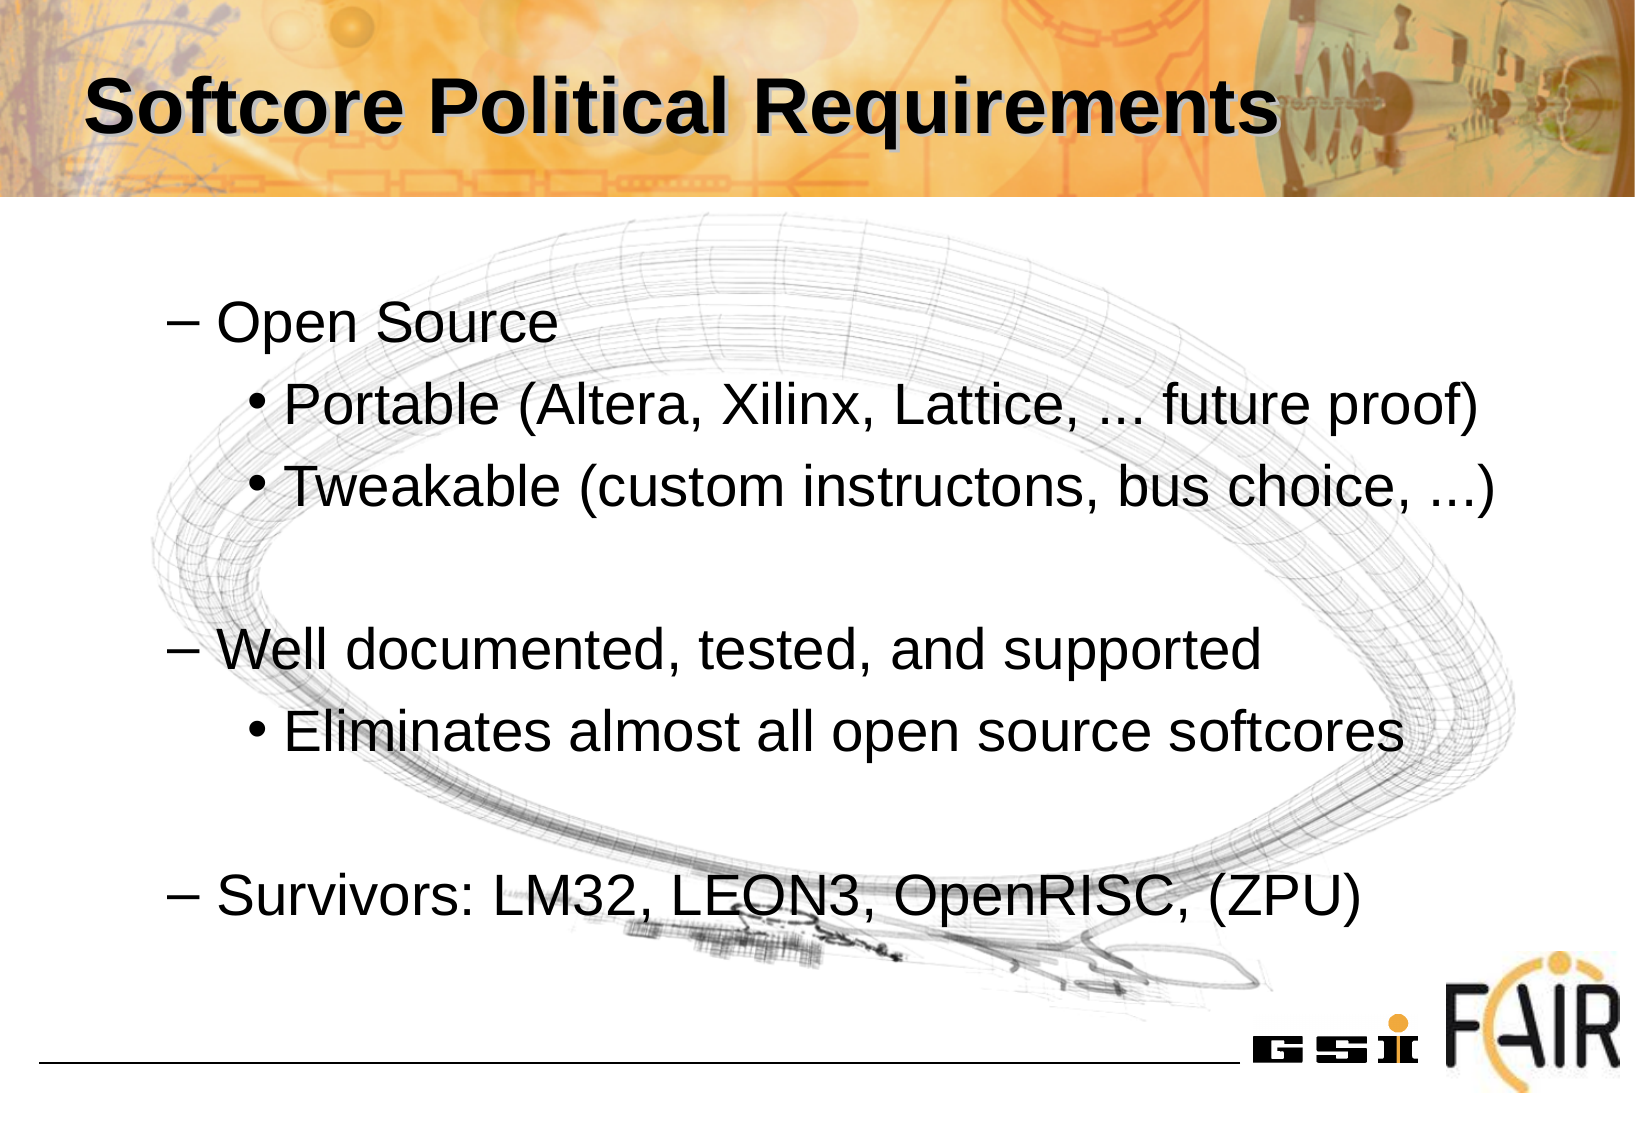

# Softcore Political Requirements
 Open Source
 Portable (Altera, Xilinx, Lattice, ... future proof)
 Tweakable (custom instructons, bus choice, ...)
 Well documented, tested, and supported
 Eliminates almost all open source softcores
 Survivors: LM32, LEON3, OpenRISC, (ZPU)